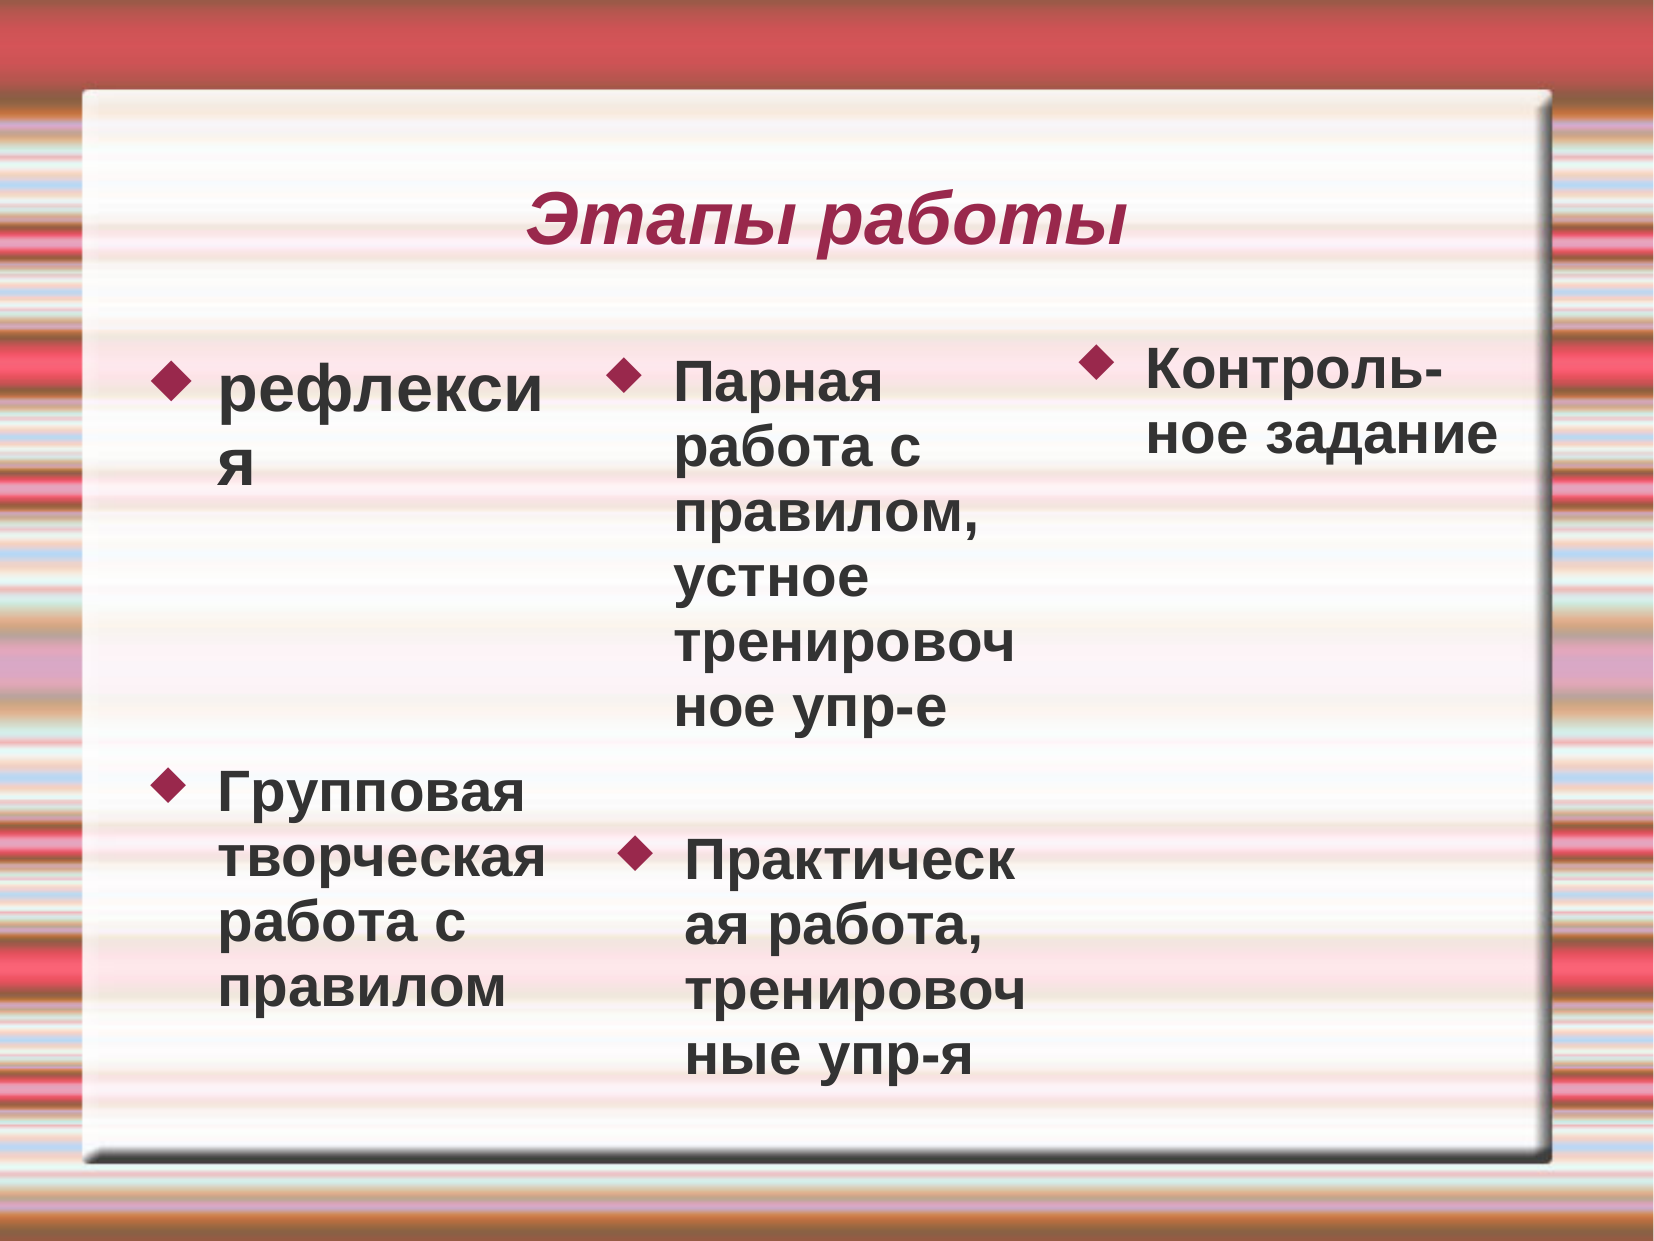

# Этапы работы
Контроль-
ное задание
Парная работа с правилом, устное тренировочное упр-е
рефлексия
Групповая творческая работа с правилом
Практическая работа, тренировочные упр-я